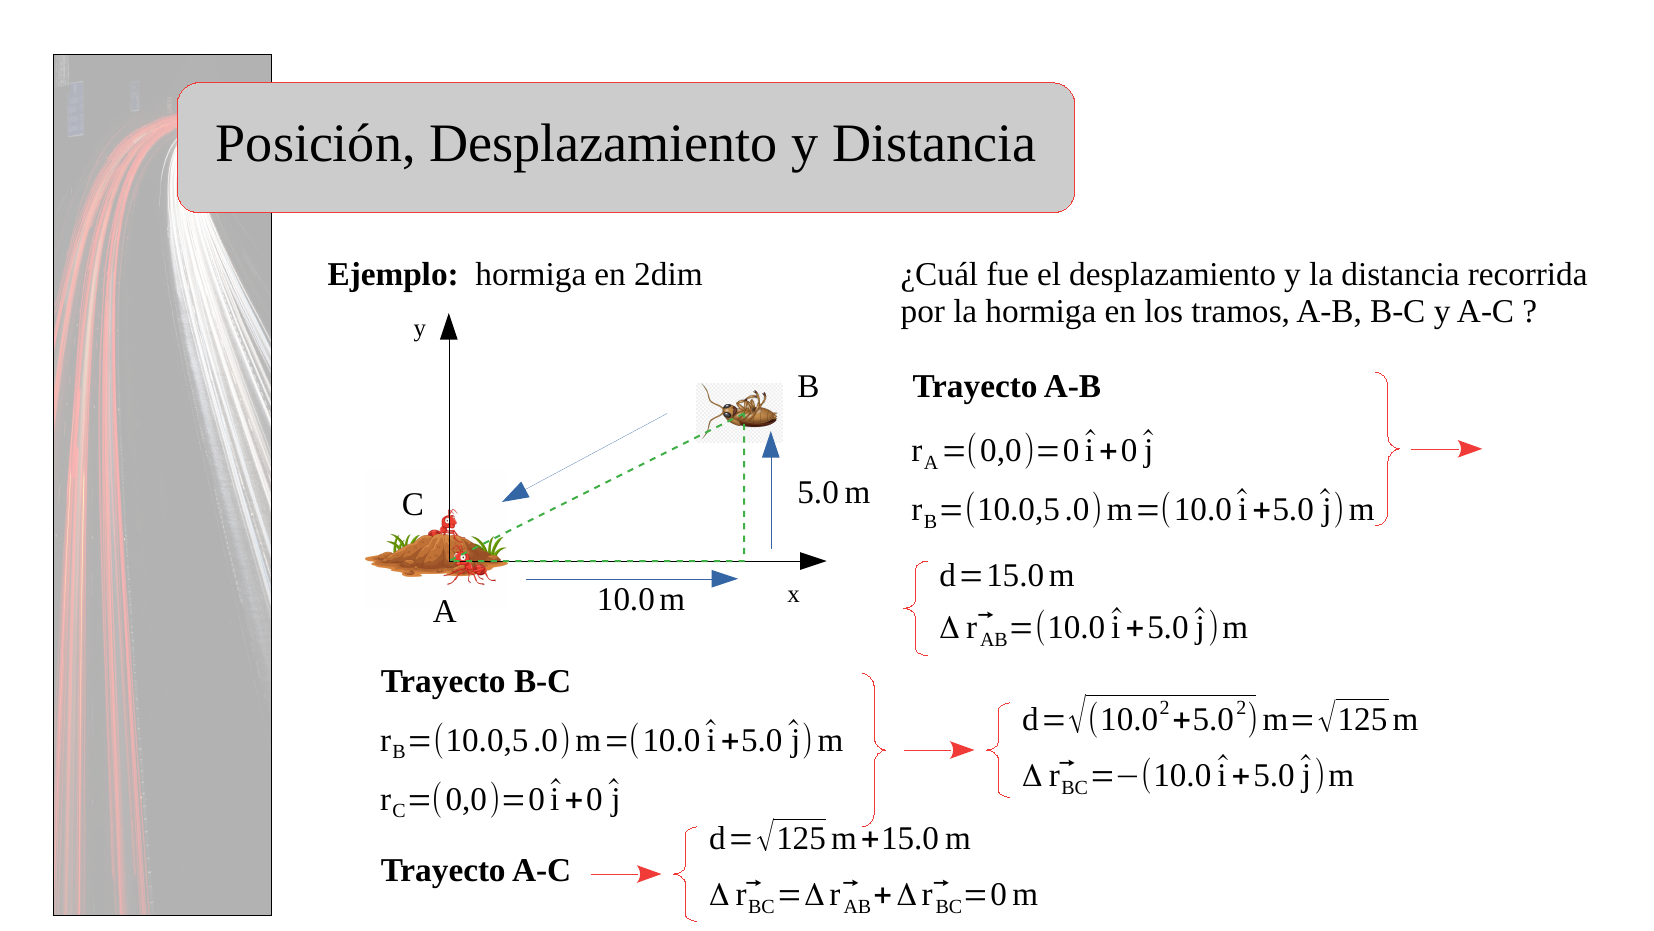

Posición, Desplazamiento y Distancia
Ejemplo: hormiga en 2dim
¿Cuál fue el desplazamiento y la distancia recorrida por la hormiga en los tramos, A-B, B-C y A-C ?
Trayecto A-B
Trayecto B-C
Trayecto A-C